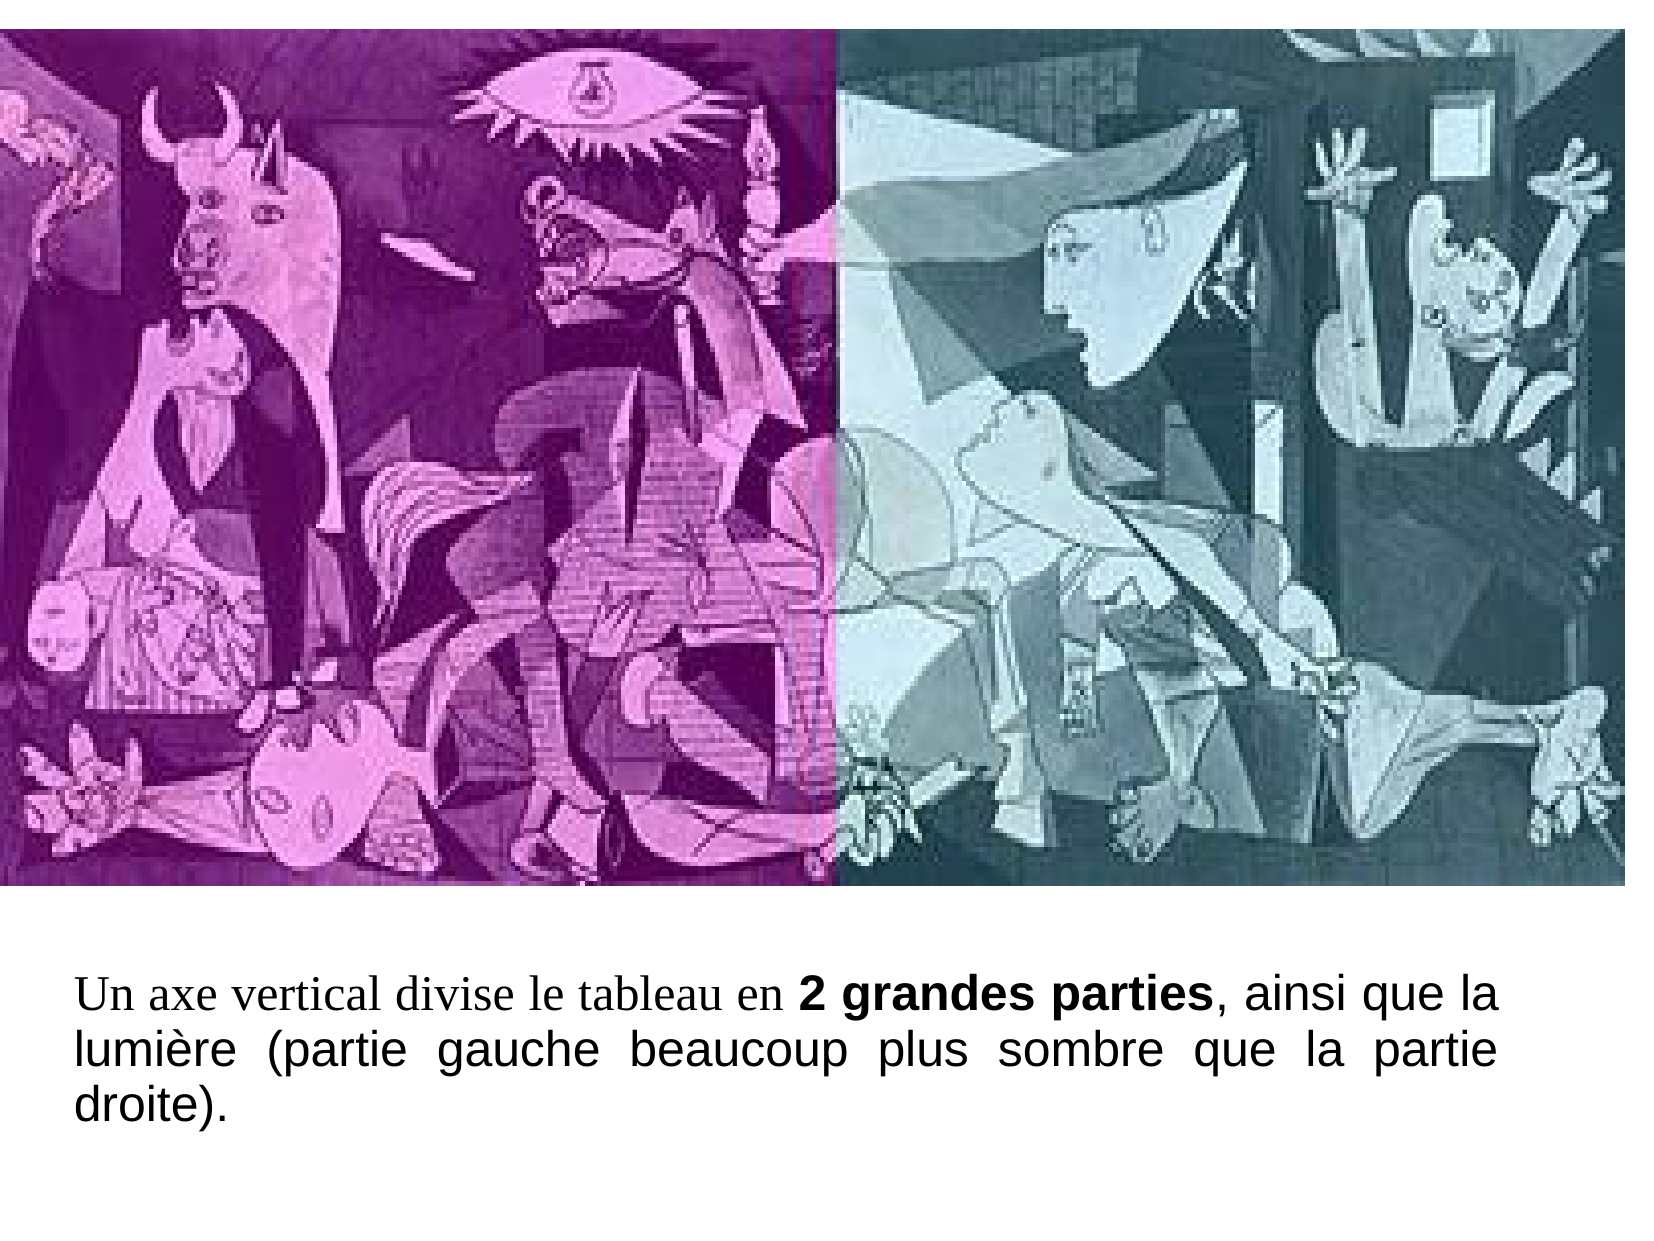

Un axe vertical divise le tableau en 2 grandes parties, ainsi que la lumière (partie gauche beaucoup plus sombre que la partie droite).